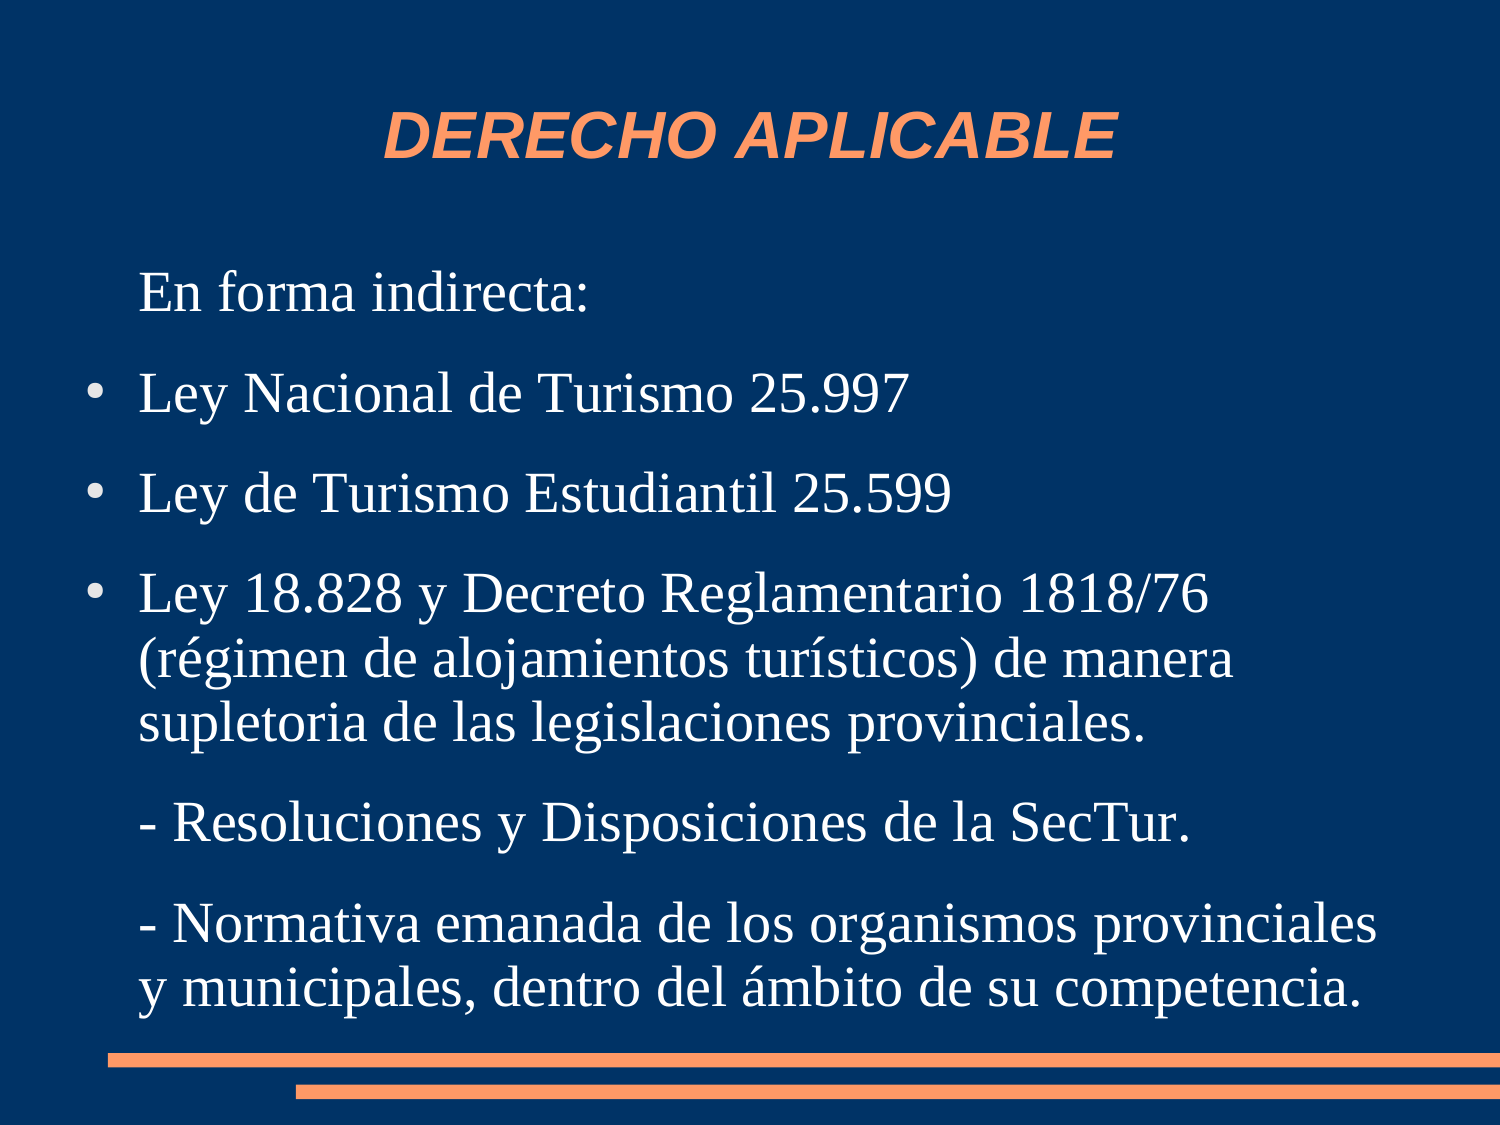

DERECHO APLICABLE
# En forma indirecta:
Ley Nacional de Turismo 25.997
Ley de Turismo Estudiantil 25.599
Ley 18.828 y Decreto Reglamentario 1818/76 (régimen de alojamientos turísticos) de manera supletoria de las legislaciones provinciales.
- Resoluciones y Disposiciones de la SecTur.
- Normativa emanada de los organismos provinciales y municipales, dentro del ámbito de su competencia.